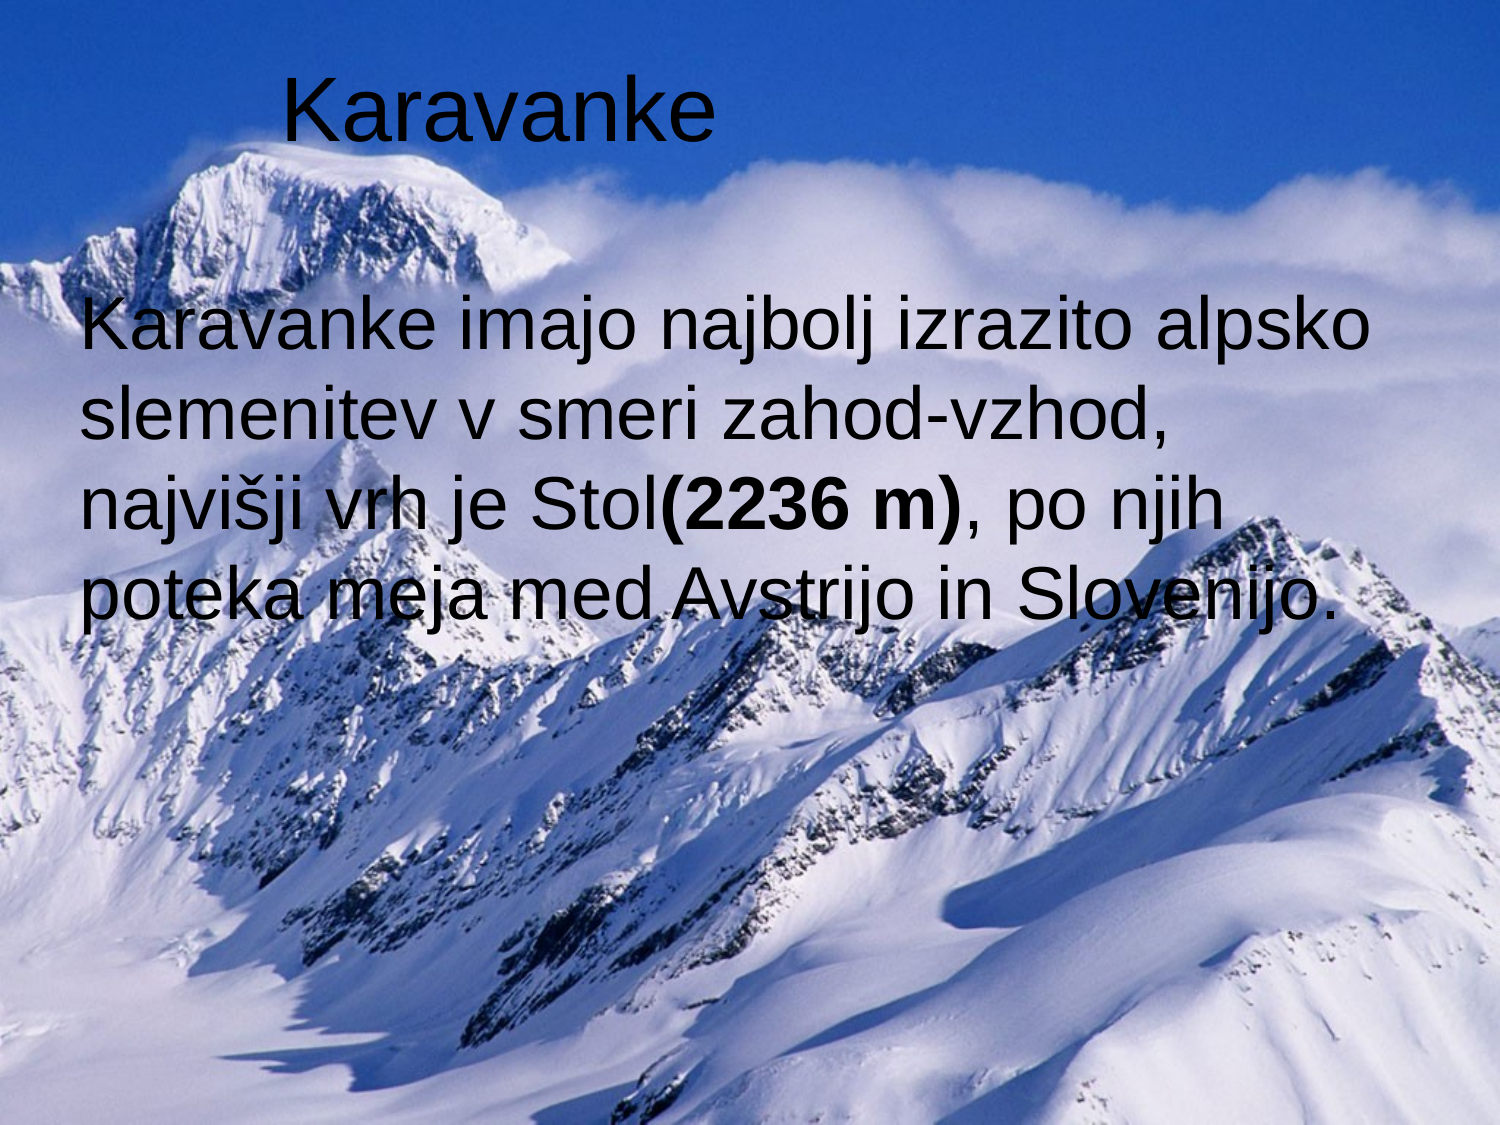

Karavanke
#
Karavanke imajo najbolj izrazito alpsko slemenitev v smeri zahod-vzhod, najvišji vrh je Stol(2236 m), po njih poteka meja med Avstrijo in Slovenijo.